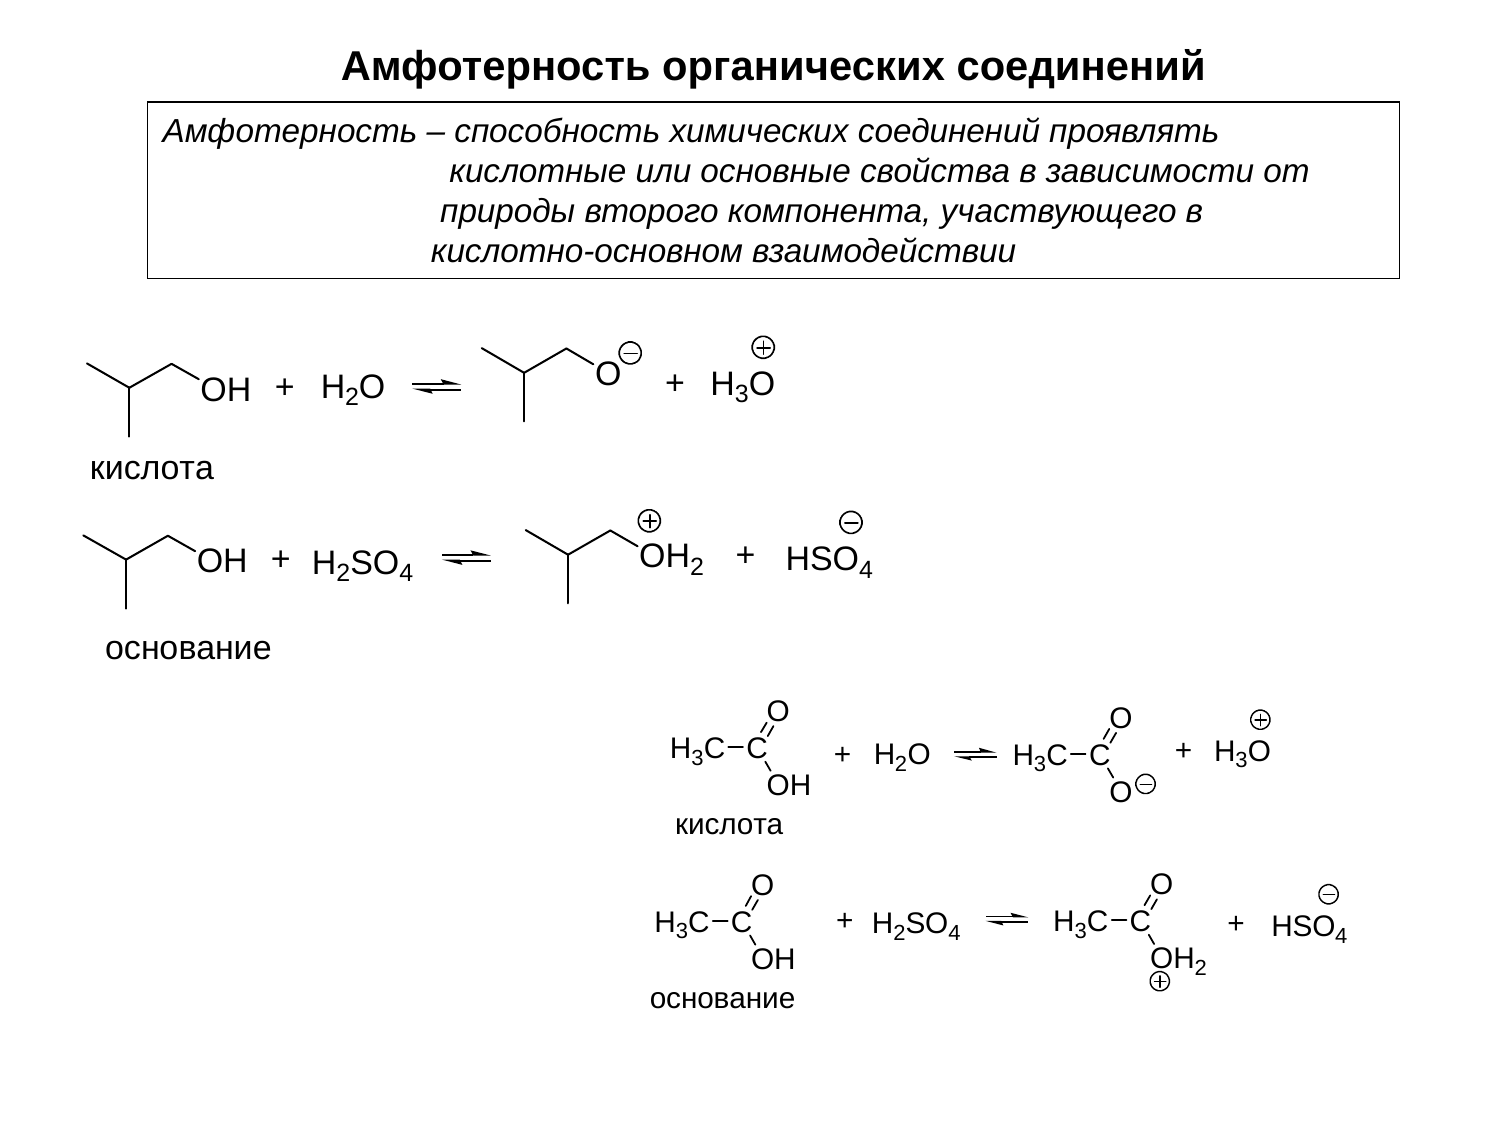

Амфотерность органических соединений
Амфотерность – способность химических соединений проявлять
 кислотные или основные свойства в зависимости от
 природы второго компонента, участвующего в
 кислотно-основном взаимодействии